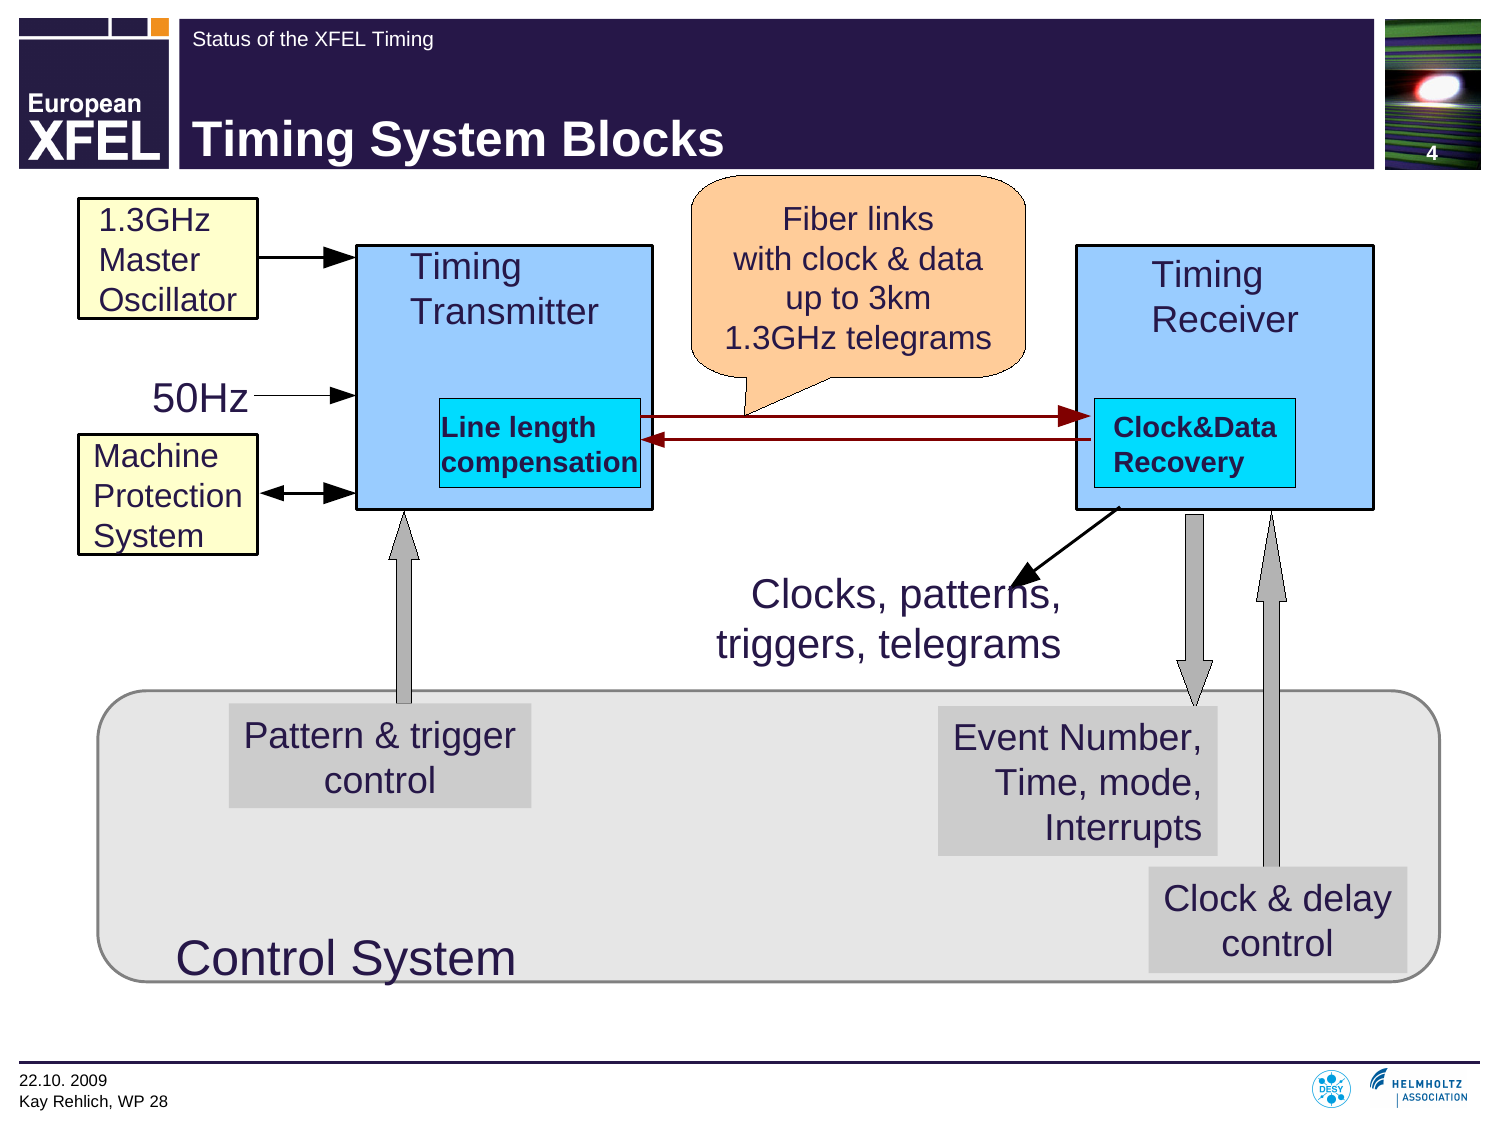

4
# Timing System Blocks
Fiber links
with clock & data
up to 3km
1.3GHz telegrams
1.3GHz
Master
Oscillator
Timing
Transmitter
Timing
Receiver
50Hz
Line length
compensation
Clock&Data
Recovery
Machine
Protection
System
Clocks, patterns,
triggers, telegrams
Pattern & trigger
control
Event Number,
Time, mode,
Interrupts
Clock & delay
control
Control System